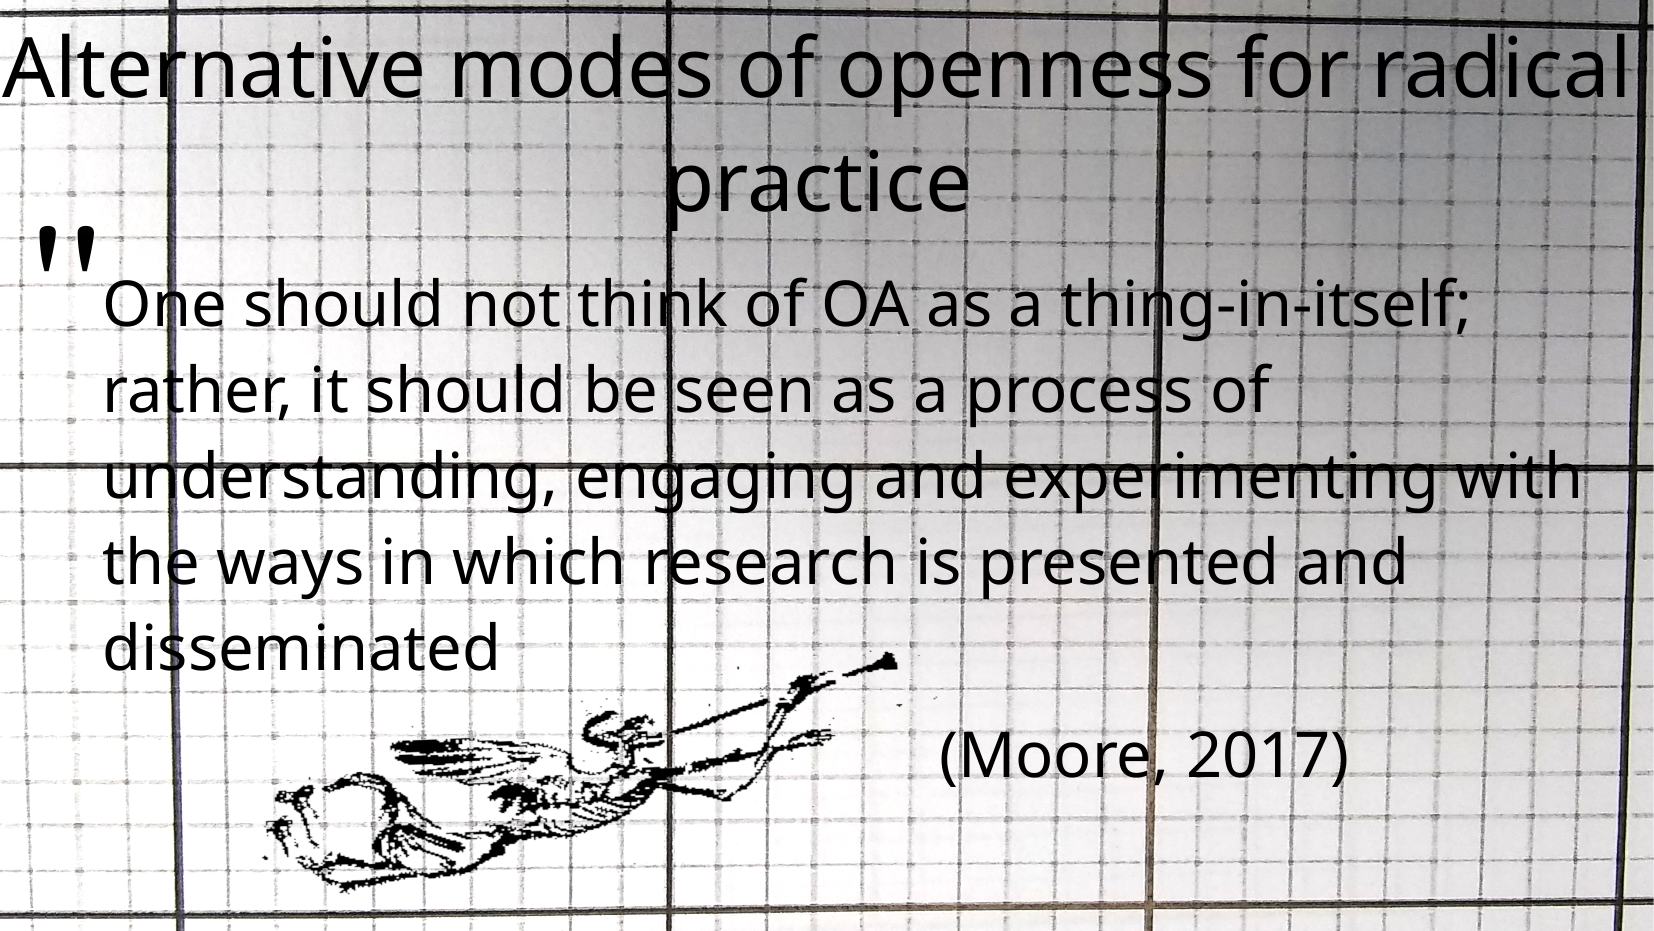

# Alternative modes of openness for radical practice
One should not think of OA as a thing-in-itself; rather, it should be seen as a process of understanding, engaging and experimenting with the ways in which research is presented and disseminated
 (Moore, 2017)